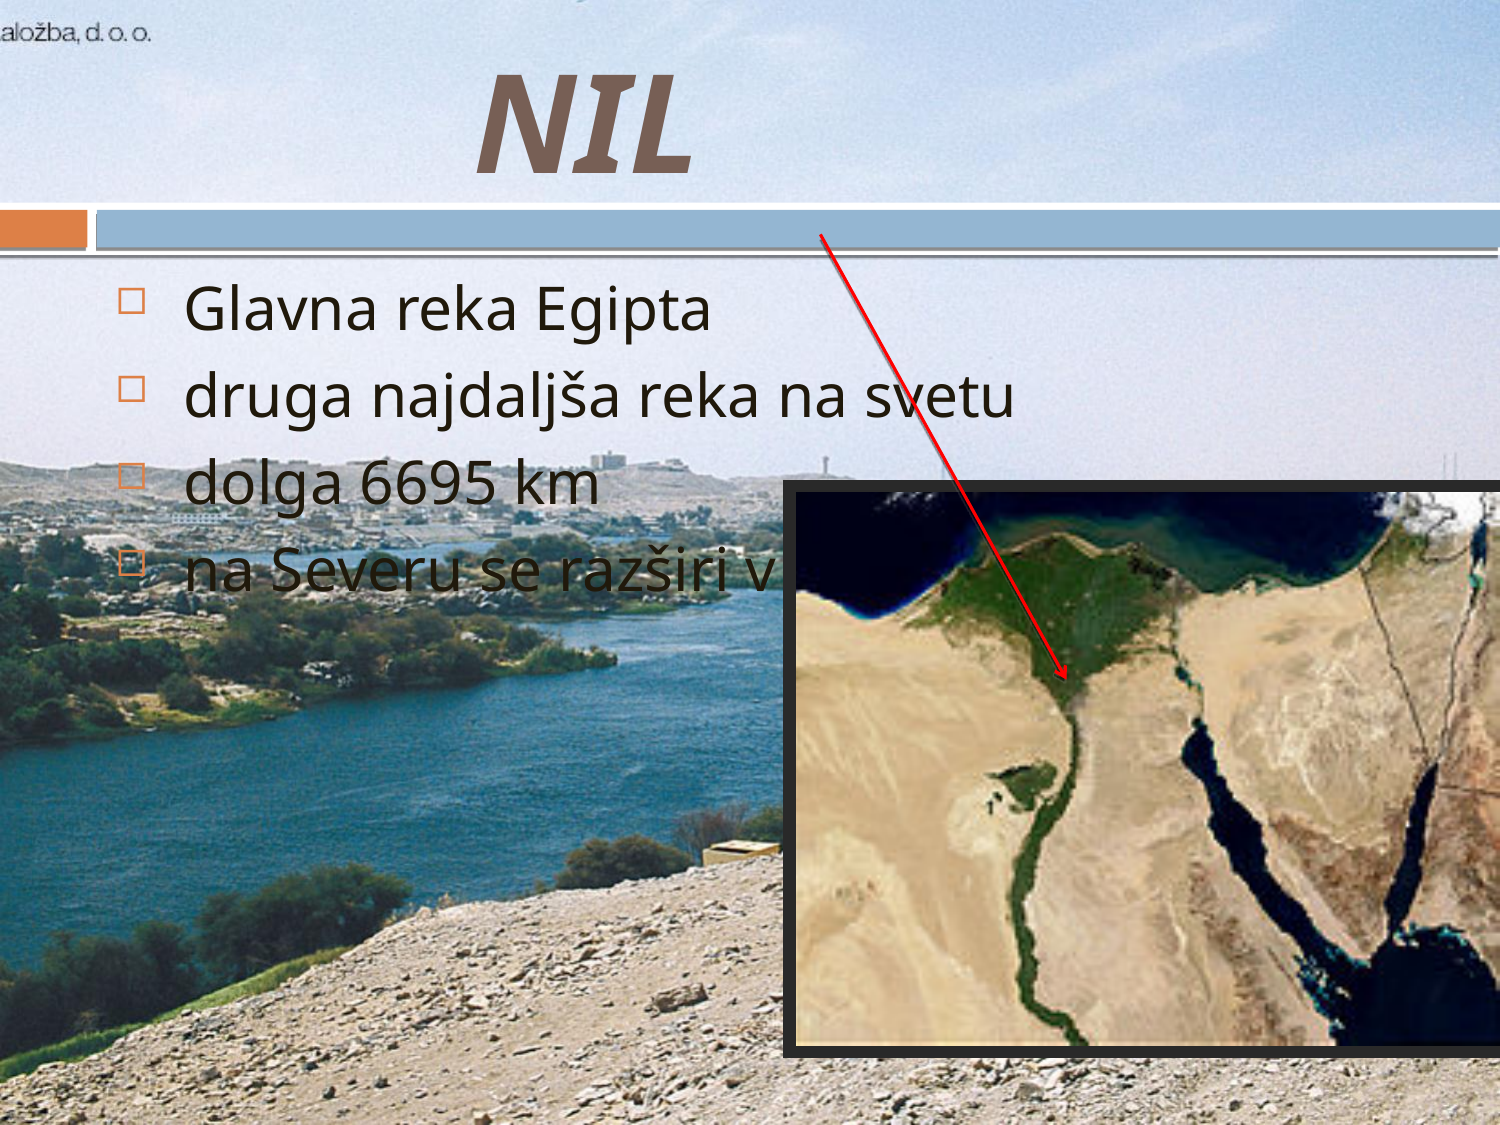

# NIL
 Glavna reka Egipta
 druga najdaljša reka na svetu
 dolga 6695 km
 na Severu se razširi v delto